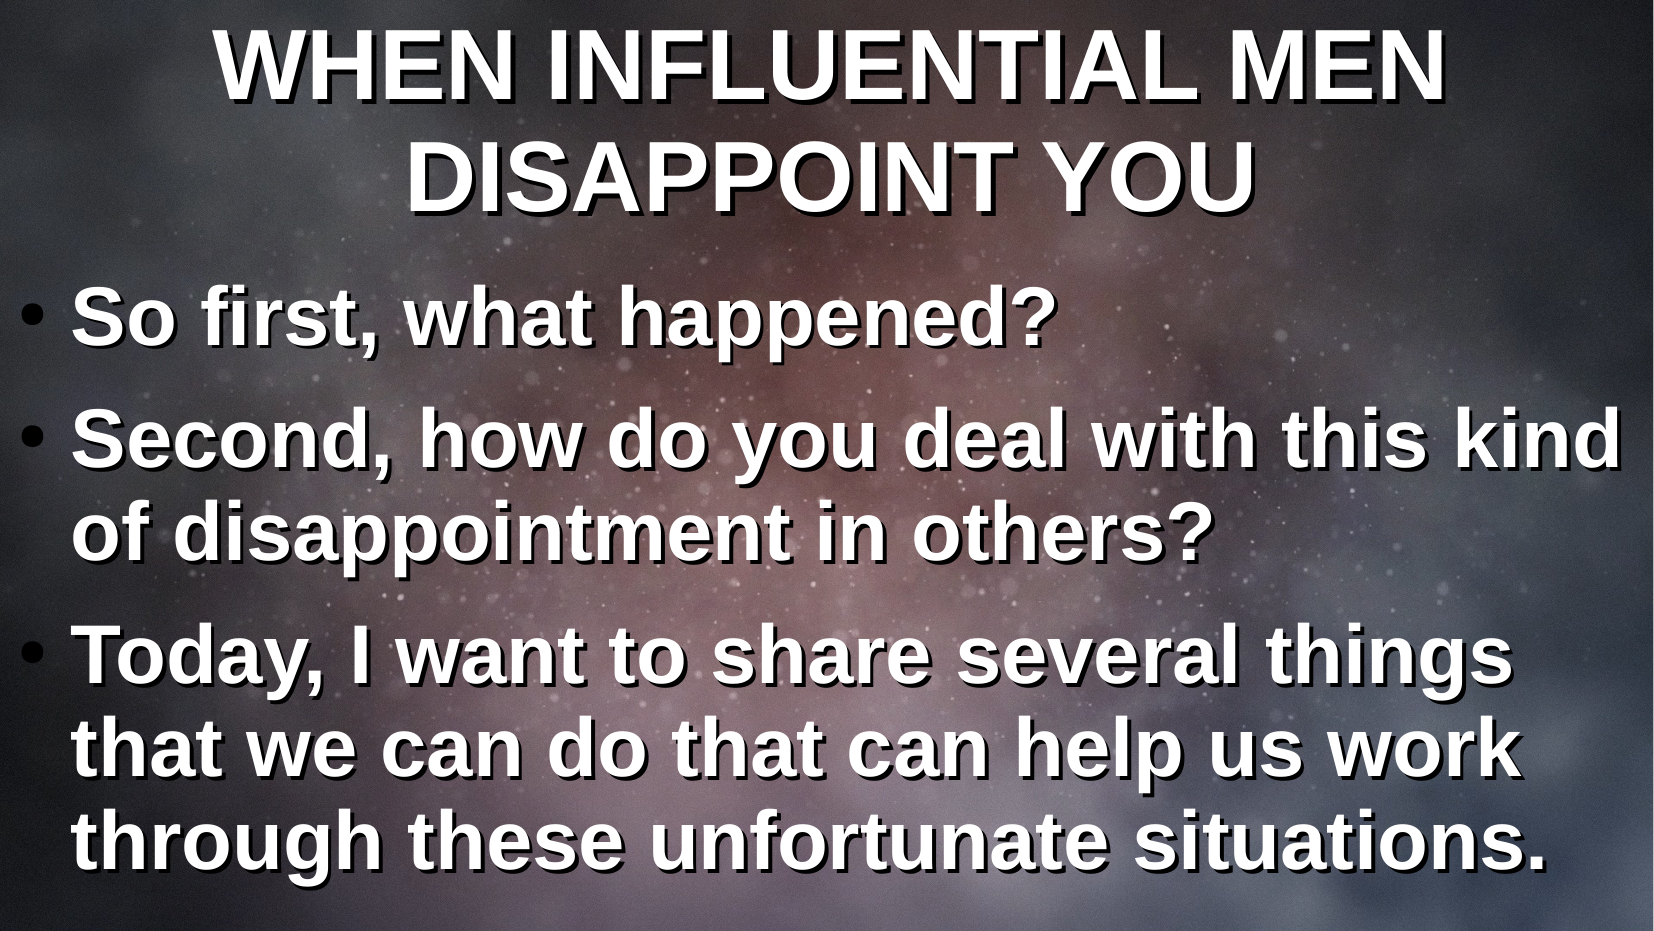

# WHEN INFLUENTIAL MEN DISAPPOINT YOU
So first, what happened?
Second, how do you deal with this kind of disappointment in others?
Today, I want to share several things that we can do that can help us work through these unfortunate situations.